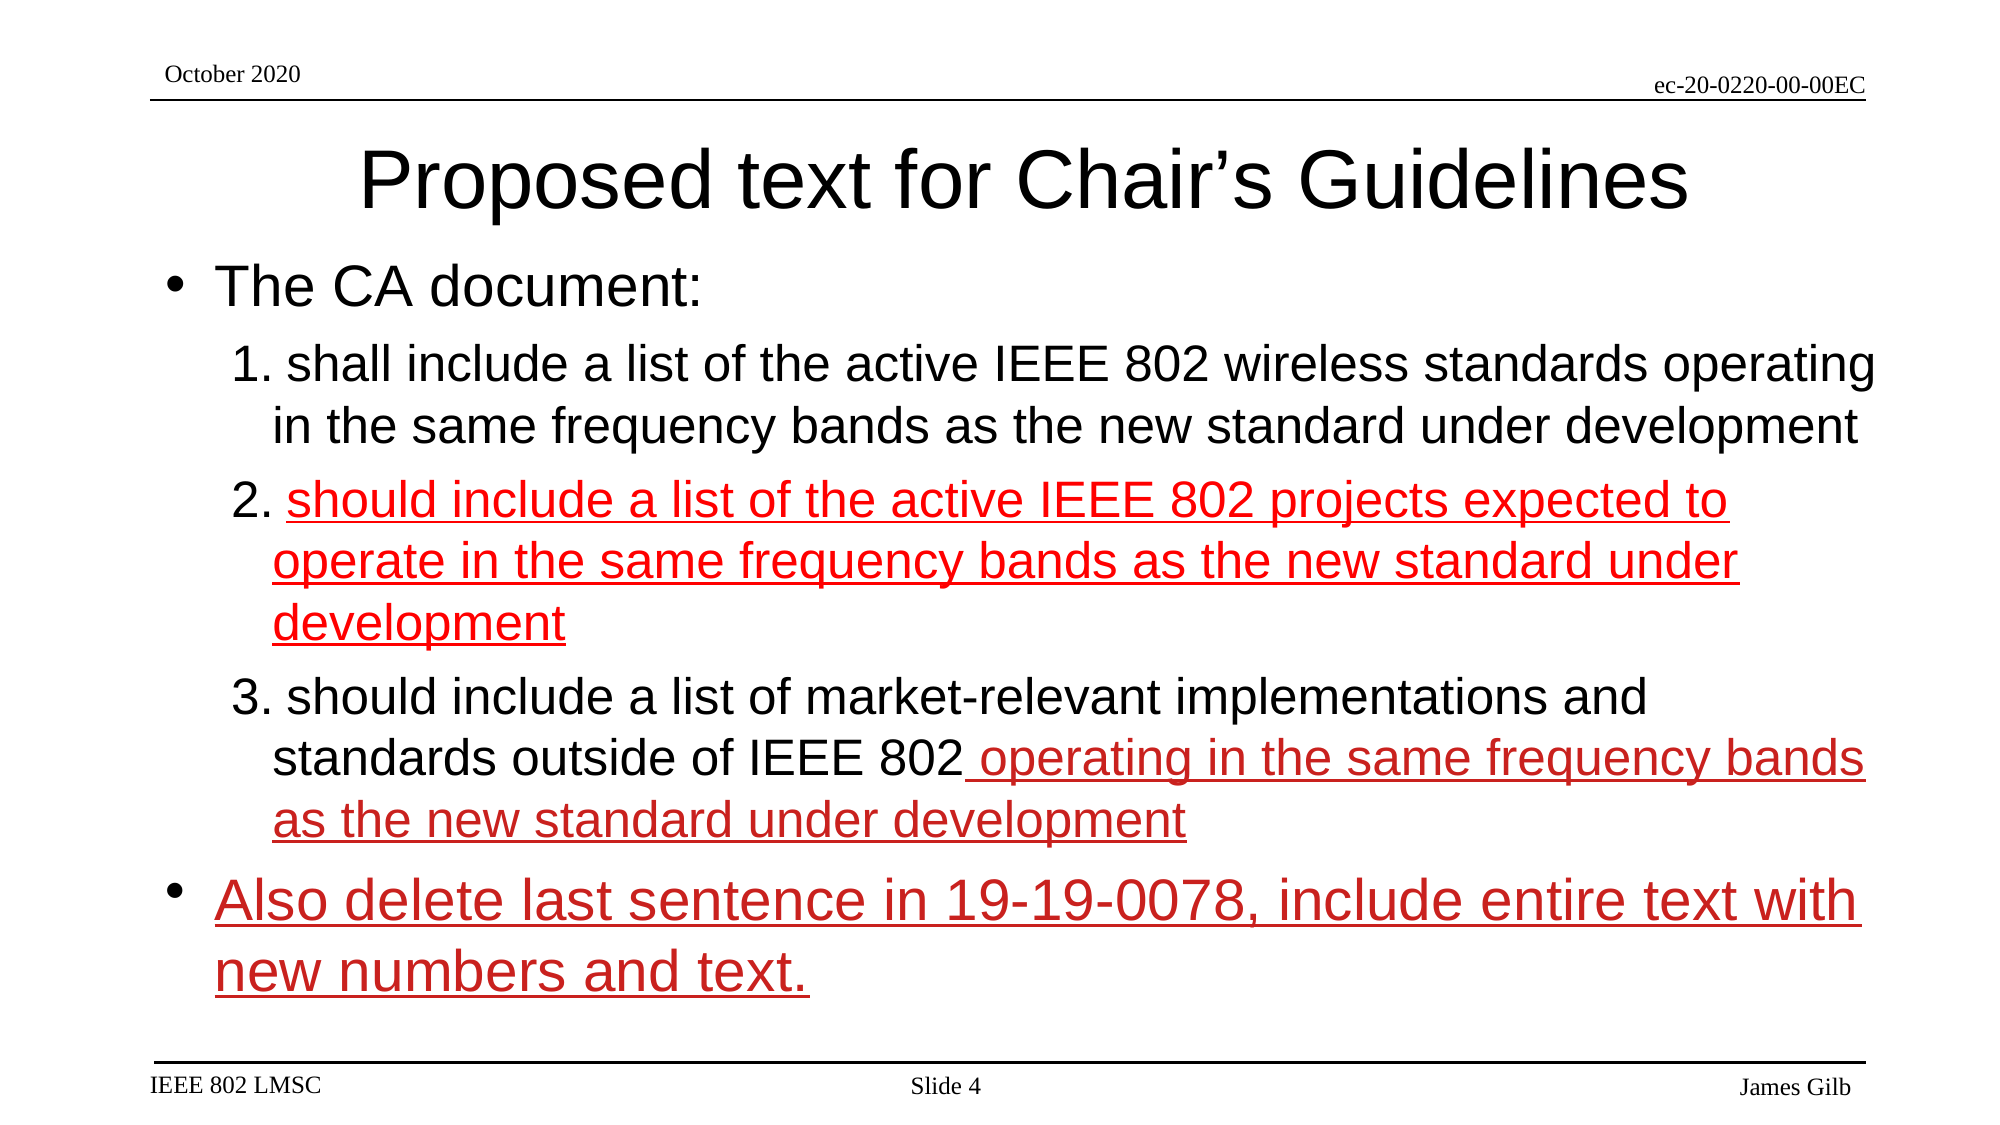

# Proposed text for Chair’s Guidelines
The CA document:
 shall include a list of the active IEEE 802 wireless standards operating in the same frequency bands as the new standard under development
 should include a list of the active IEEE 802 projects expected to operate in the same frequency bands as the new standard under development
 should include a list of market-relevant implementations and standards outside of IEEE 802 operating in the same frequency bands as the new standard under development
Also delete last sentence in 19-19-0078, include entire text with new numbers and text.
4